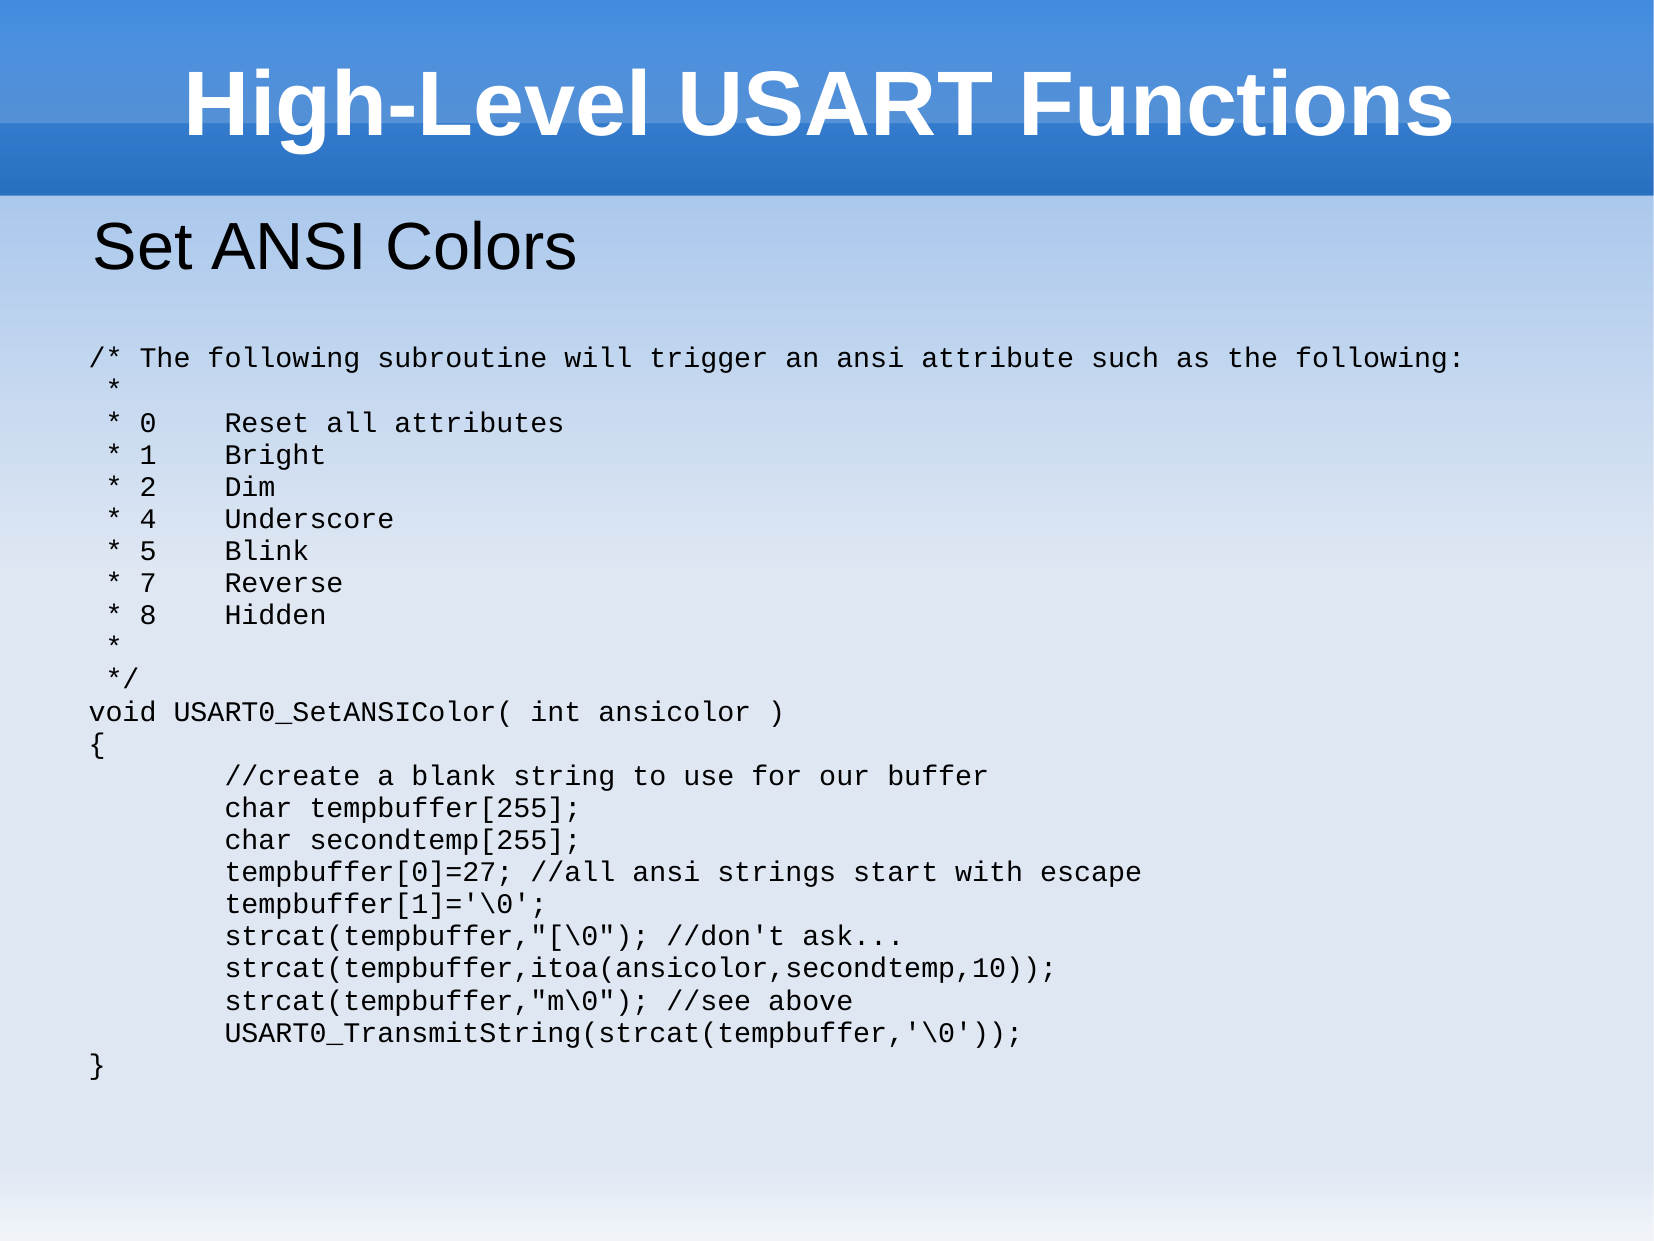

# High-Level USART Functions
Set ANSI Colors